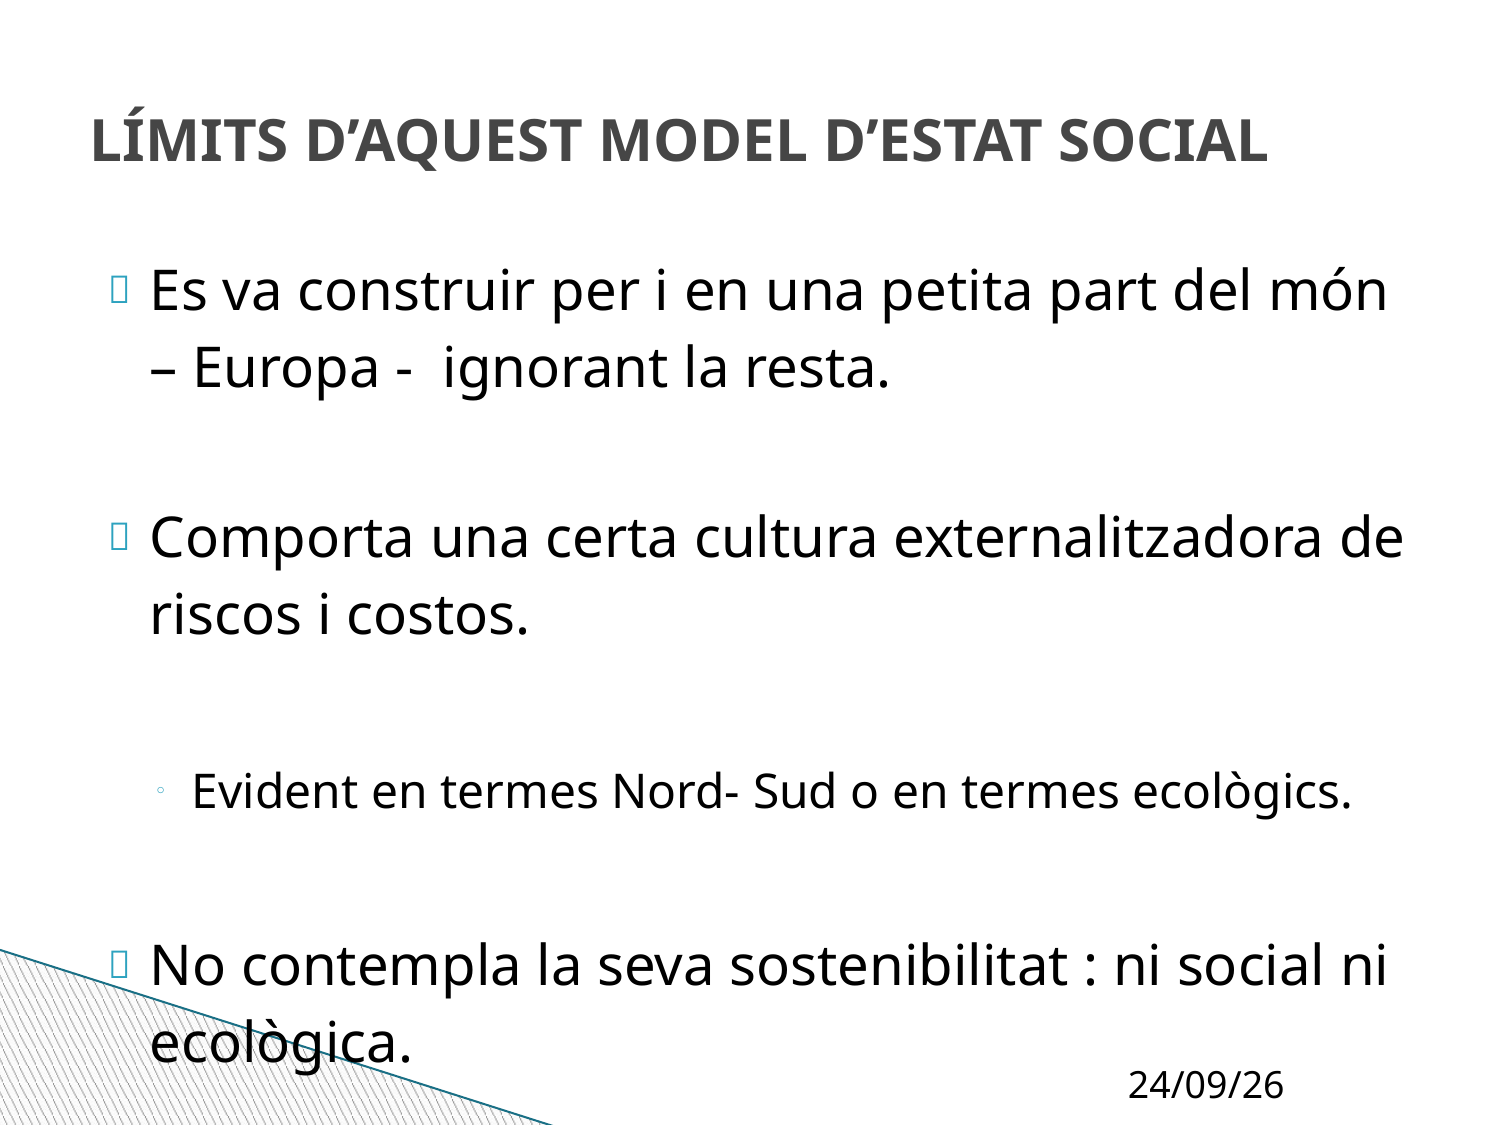

LÍMITS D’AQUEST MODEL D’ESTAT SOCIAL
# Es va construir per i en una petita part del món – Europa - ignorant la resta.
Comporta una certa cultura externalitzadora de riscos i costos.
Evident en termes Nord- Sud o en termes ecològics.
No contempla la seva sostenibilitat : ni social ni ecològica.